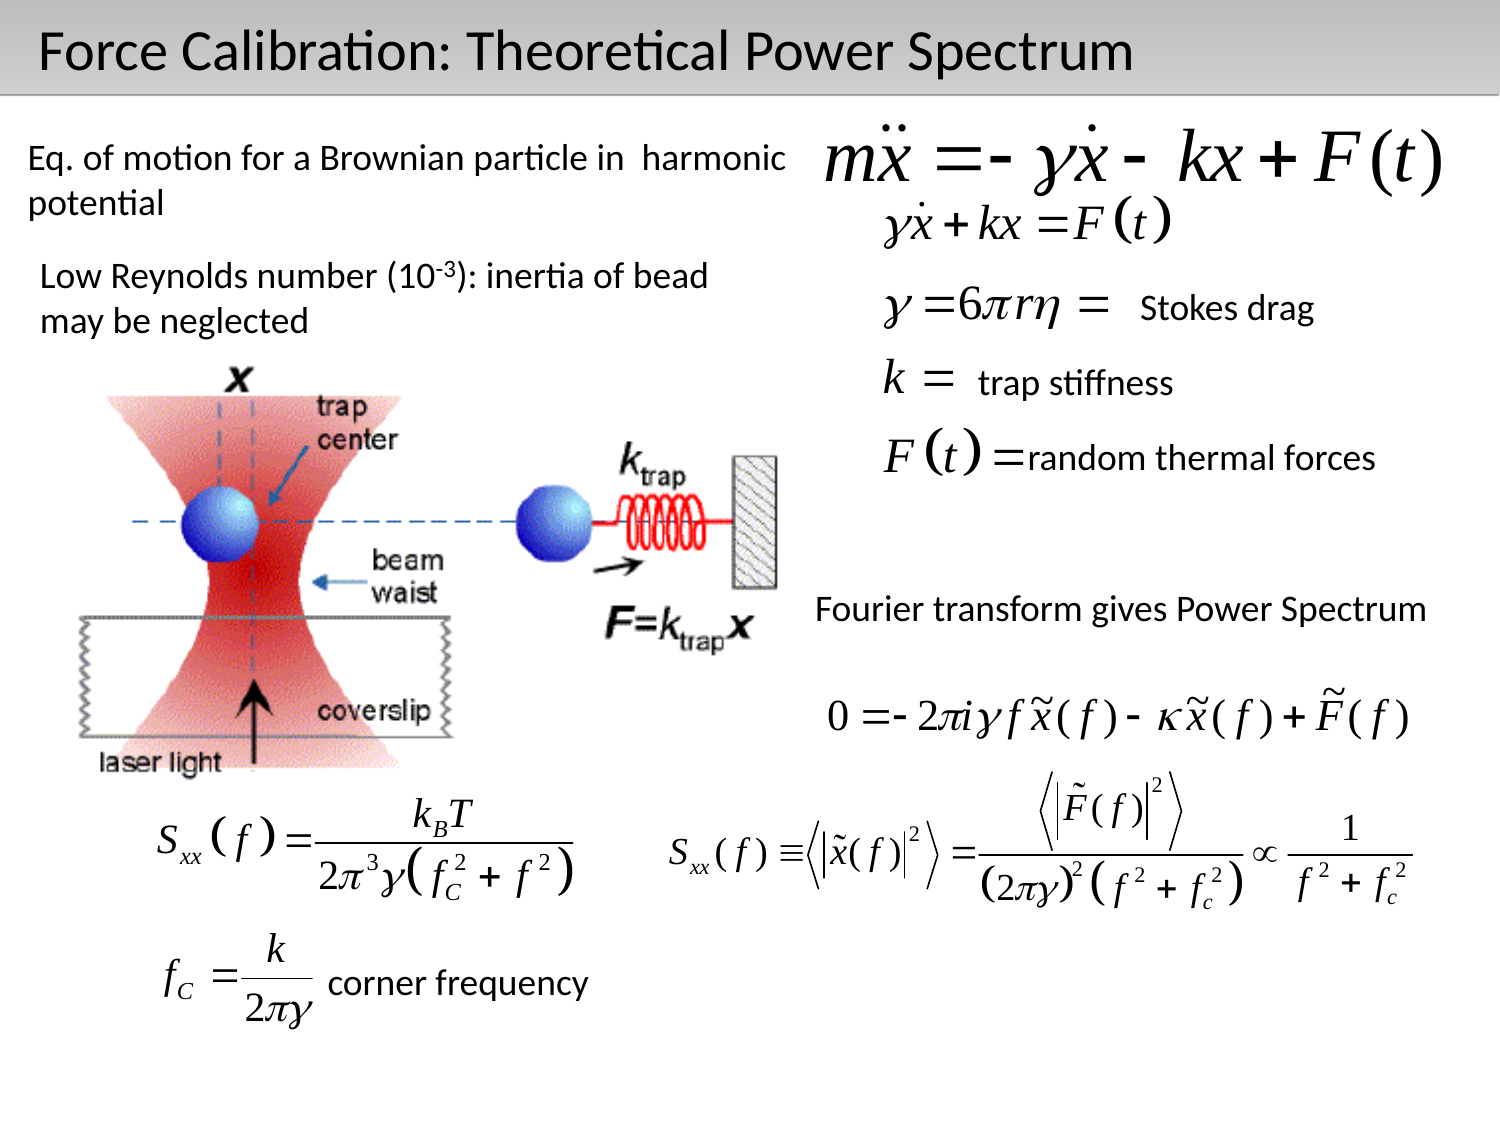

# Force Calibration: Theoretical Power Spectrum
Eq. of motion for a Brownian particle in harmonic potential
Low Reynolds number (10-3): inertia of bead may be neglected
Stokes drag
 trap stiffness
random thermal forces
Fourier transform gives Power Spectrum
corner frequency